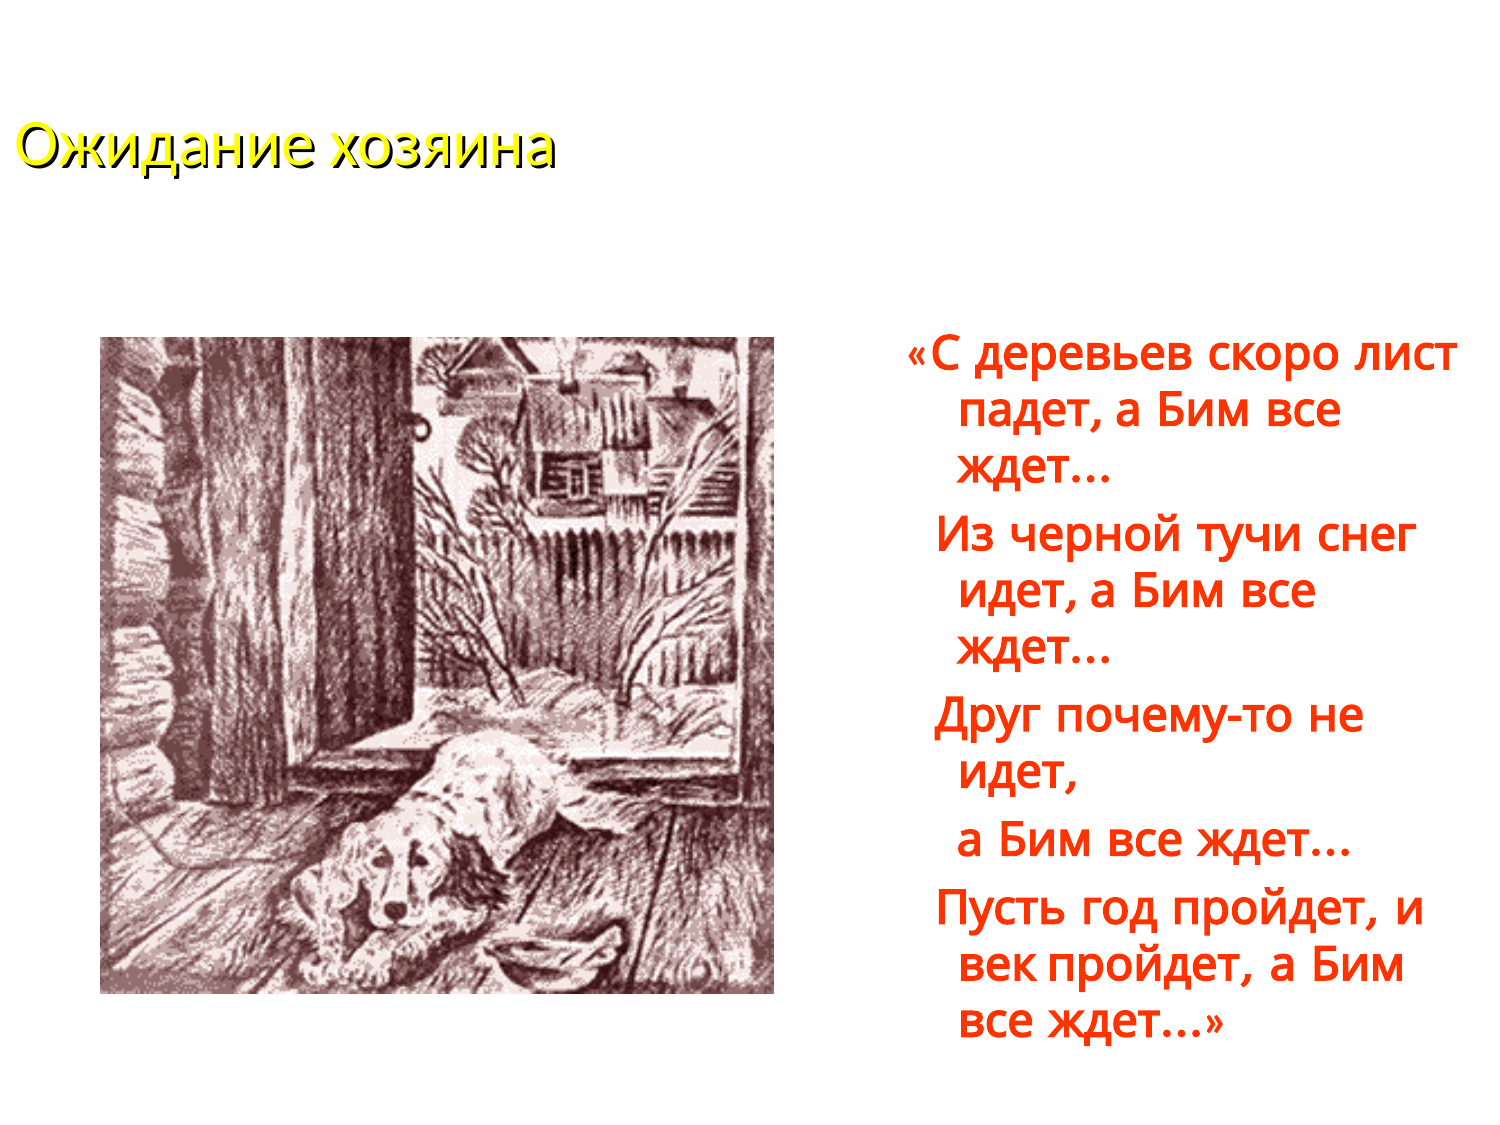

# Ожидание хозяина
«С деревьев скоро лист падет, а Бим все ждет…
 Из черной тучи снег идет, а Бим все ждет…
 Друг почему-то не идет,
 а Бим все ждет…
 Пусть год пройдет, и век пройдет, а Бим все ждет…»